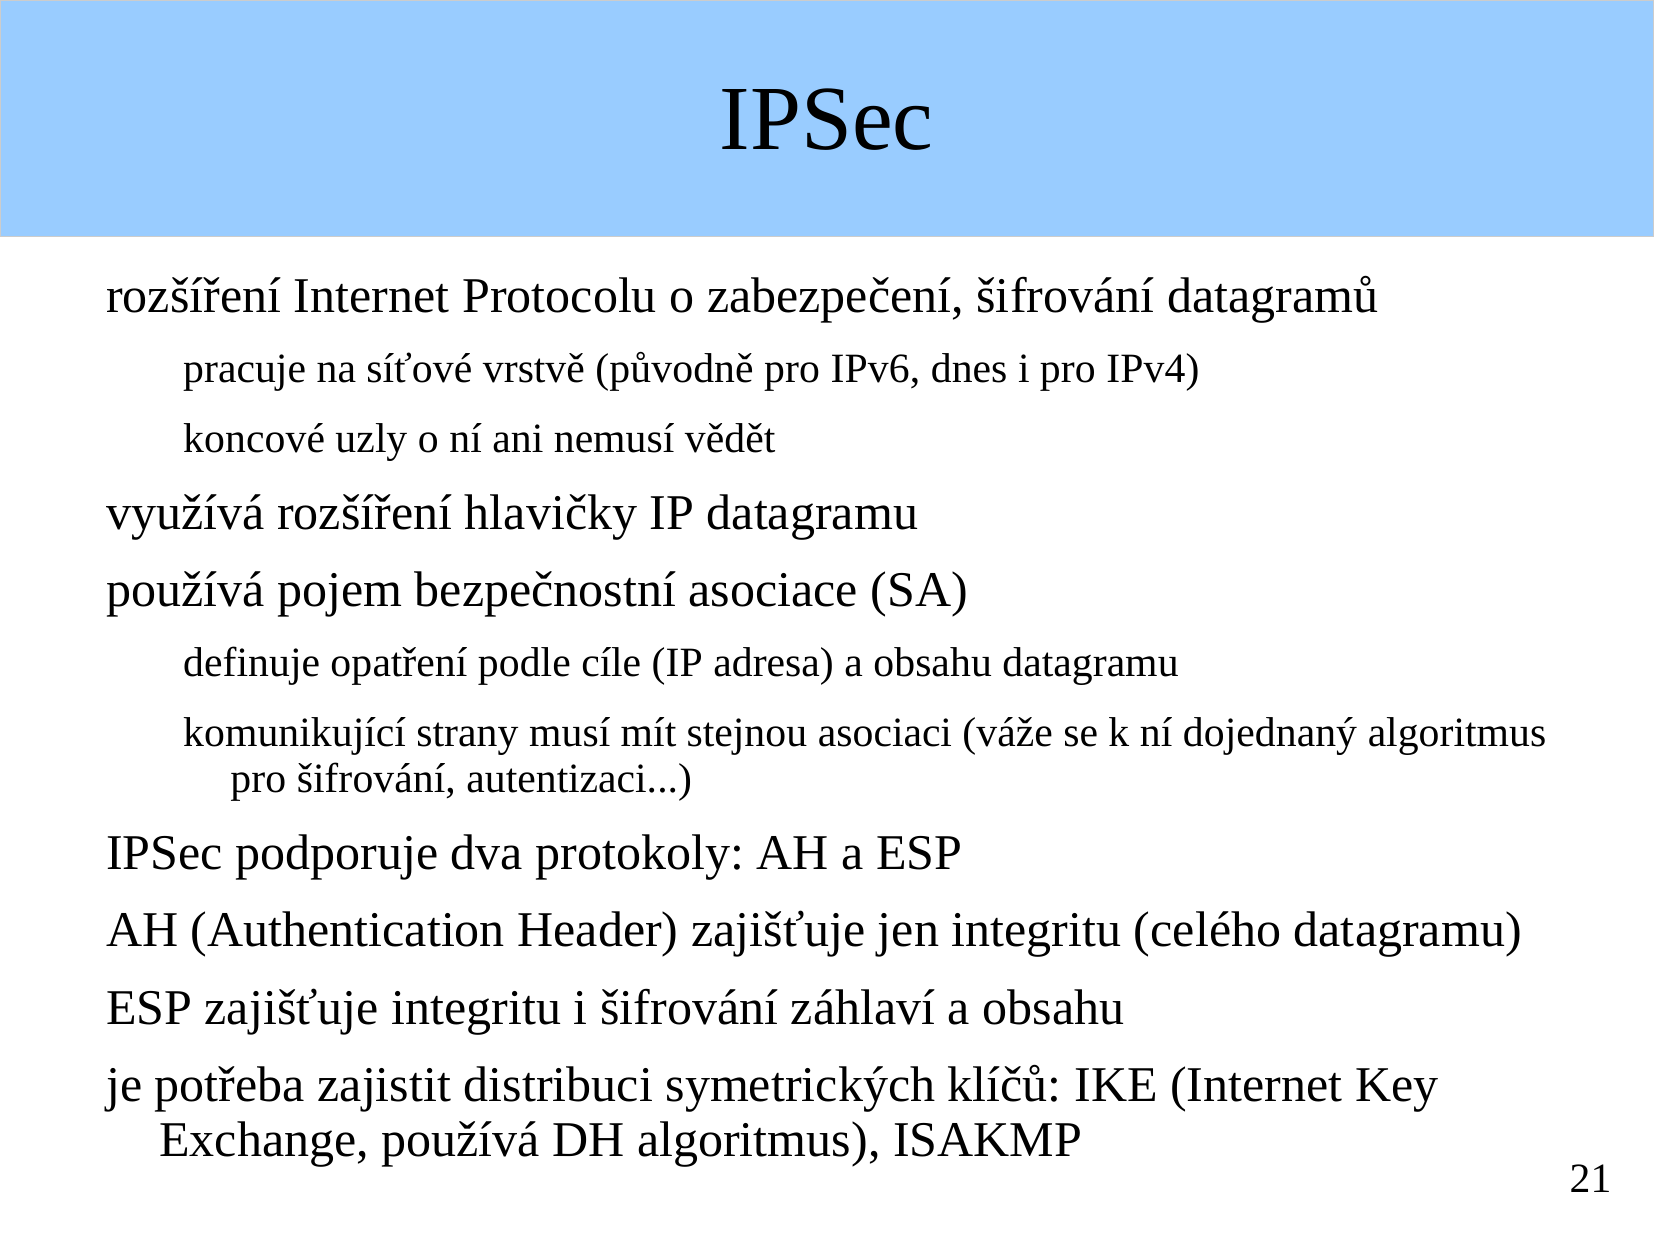

# IPSec
rozšíření Internet Protocolu o zabezpečení, šifrování datagramů
pracuje na síťové vrstvě (původně pro IPv6, dnes i pro IPv4)
koncové uzly o ní ani nemusí vědět
využívá rozšíření hlavičky IP datagramu
používá pojem bezpečnostní asociace (SA)
definuje opatření podle cíle (IP adresa) a obsahu datagramu
komunikující strany musí mít stejnou asociaci (váže se k ní dojednaný algoritmus pro šifrování, autentizaci...)
IPSec podporuje dva protokoly: AH a ESP
AH (Authentication Header) zajišťuje jen integritu (celého datagramu)
ESP zajišťuje integritu i šifrování záhlaví a obsahu
je potřeba zajistit distribuci symetrických klíčů: IKE (Internet Key Exchange, používá DH algoritmus), ISAKMP